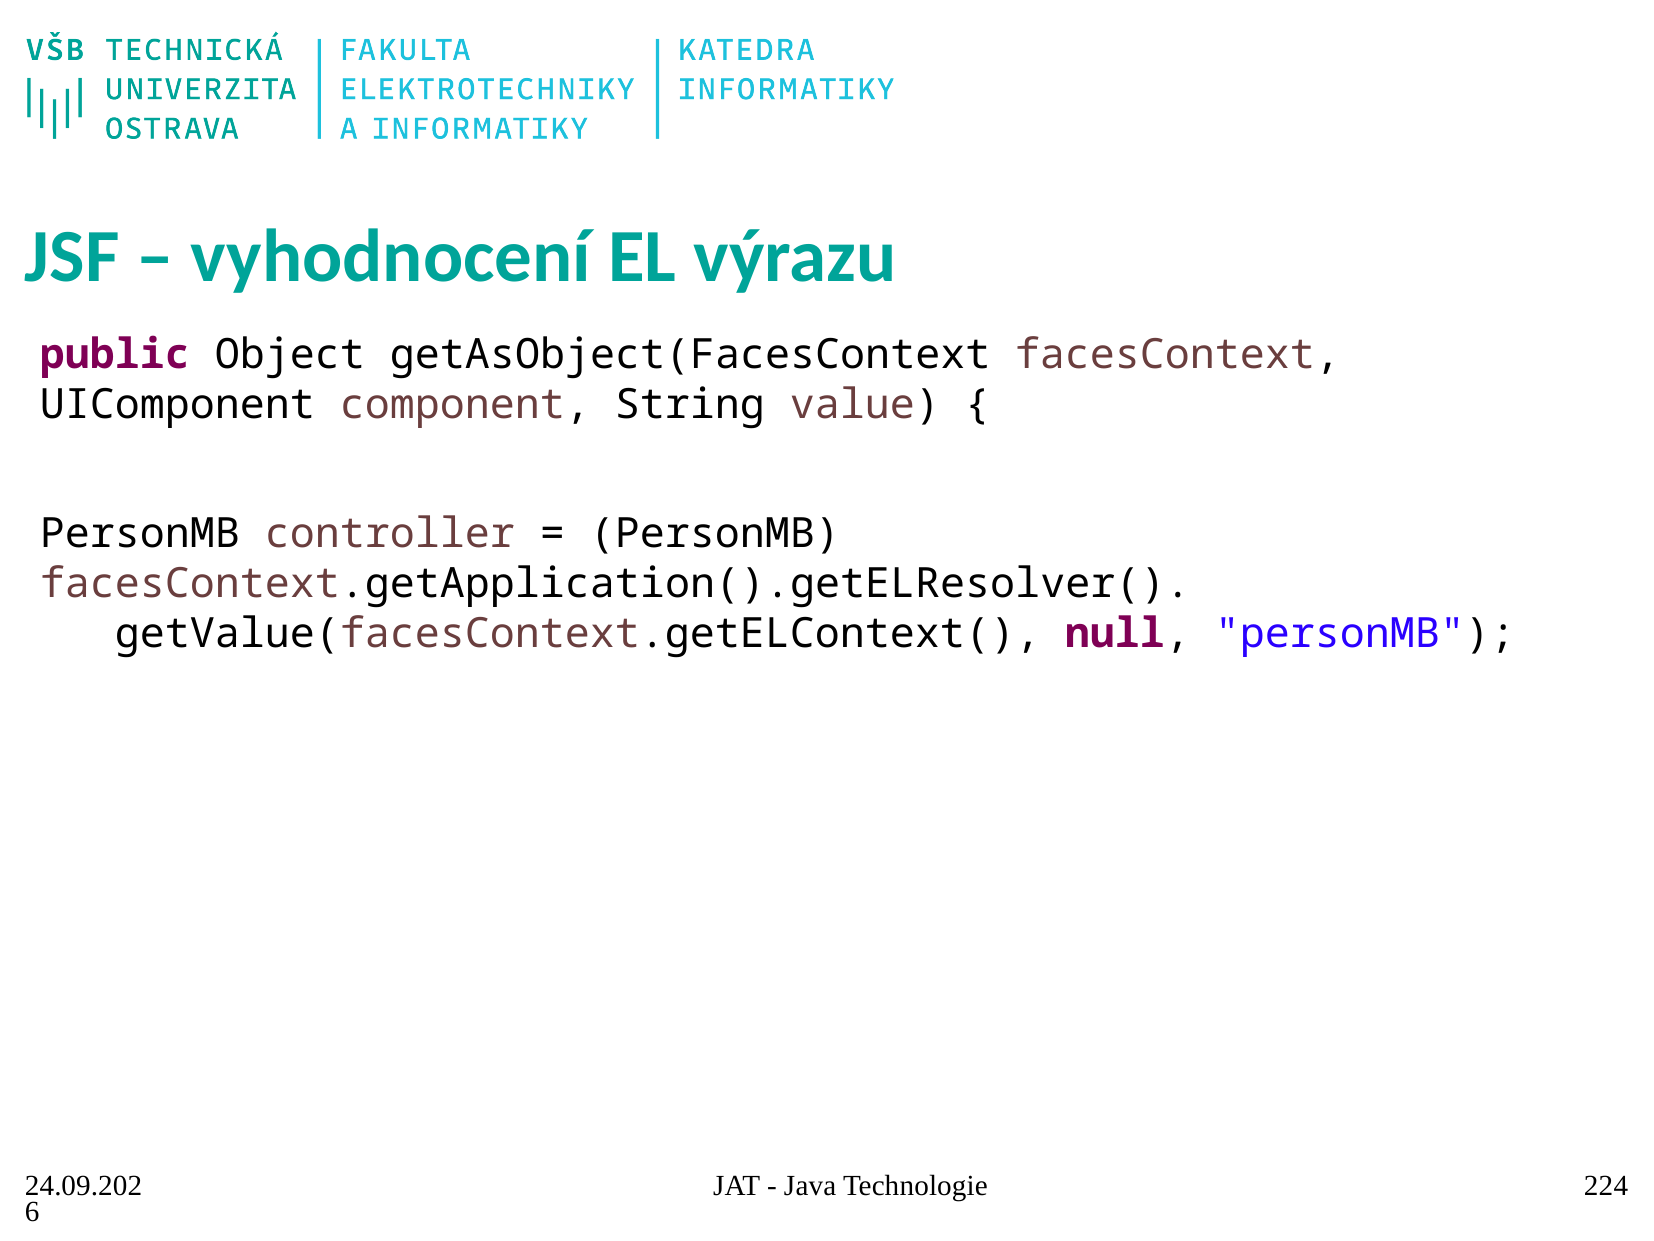

JSF – vyhodnocení EL výrazu
# public Object getAsObject(FacesContext facesContext, UIComponent component, String value) {
PersonMB controller = (PersonMB) facesContext.getApplication().getELResolver().
 getValue(facesContext.getELContext(), null, "personMB");
JAT - Java Technologie
224